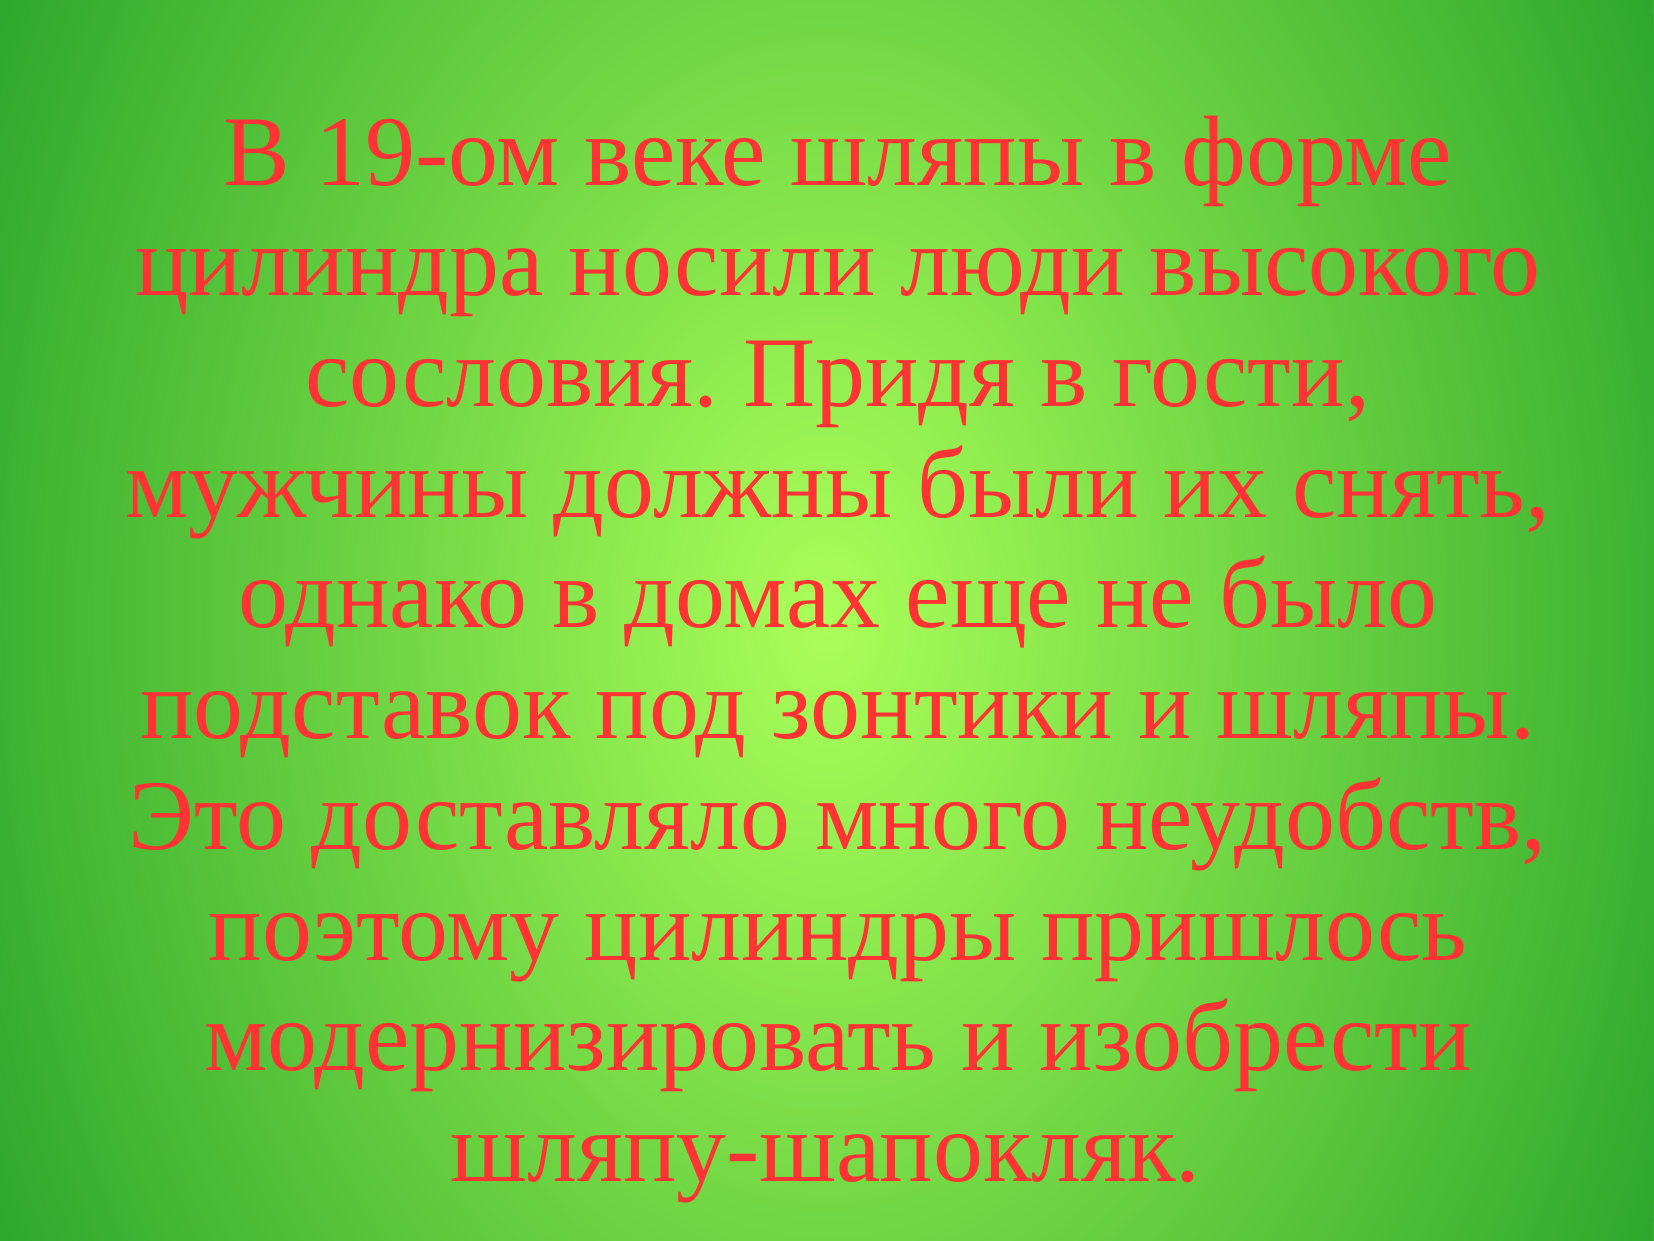

# В 19-ом веке шляпы в форме цилиндра носили люди высокого сословия. Придя в гости, мужчины должны были их снять, однако в домах еще не было подставок под зонтики и шляпы. Это доставляло много неудобств, поэтому цилиндры пришлось модернизировать и изобрести шляпу-шапокляк.